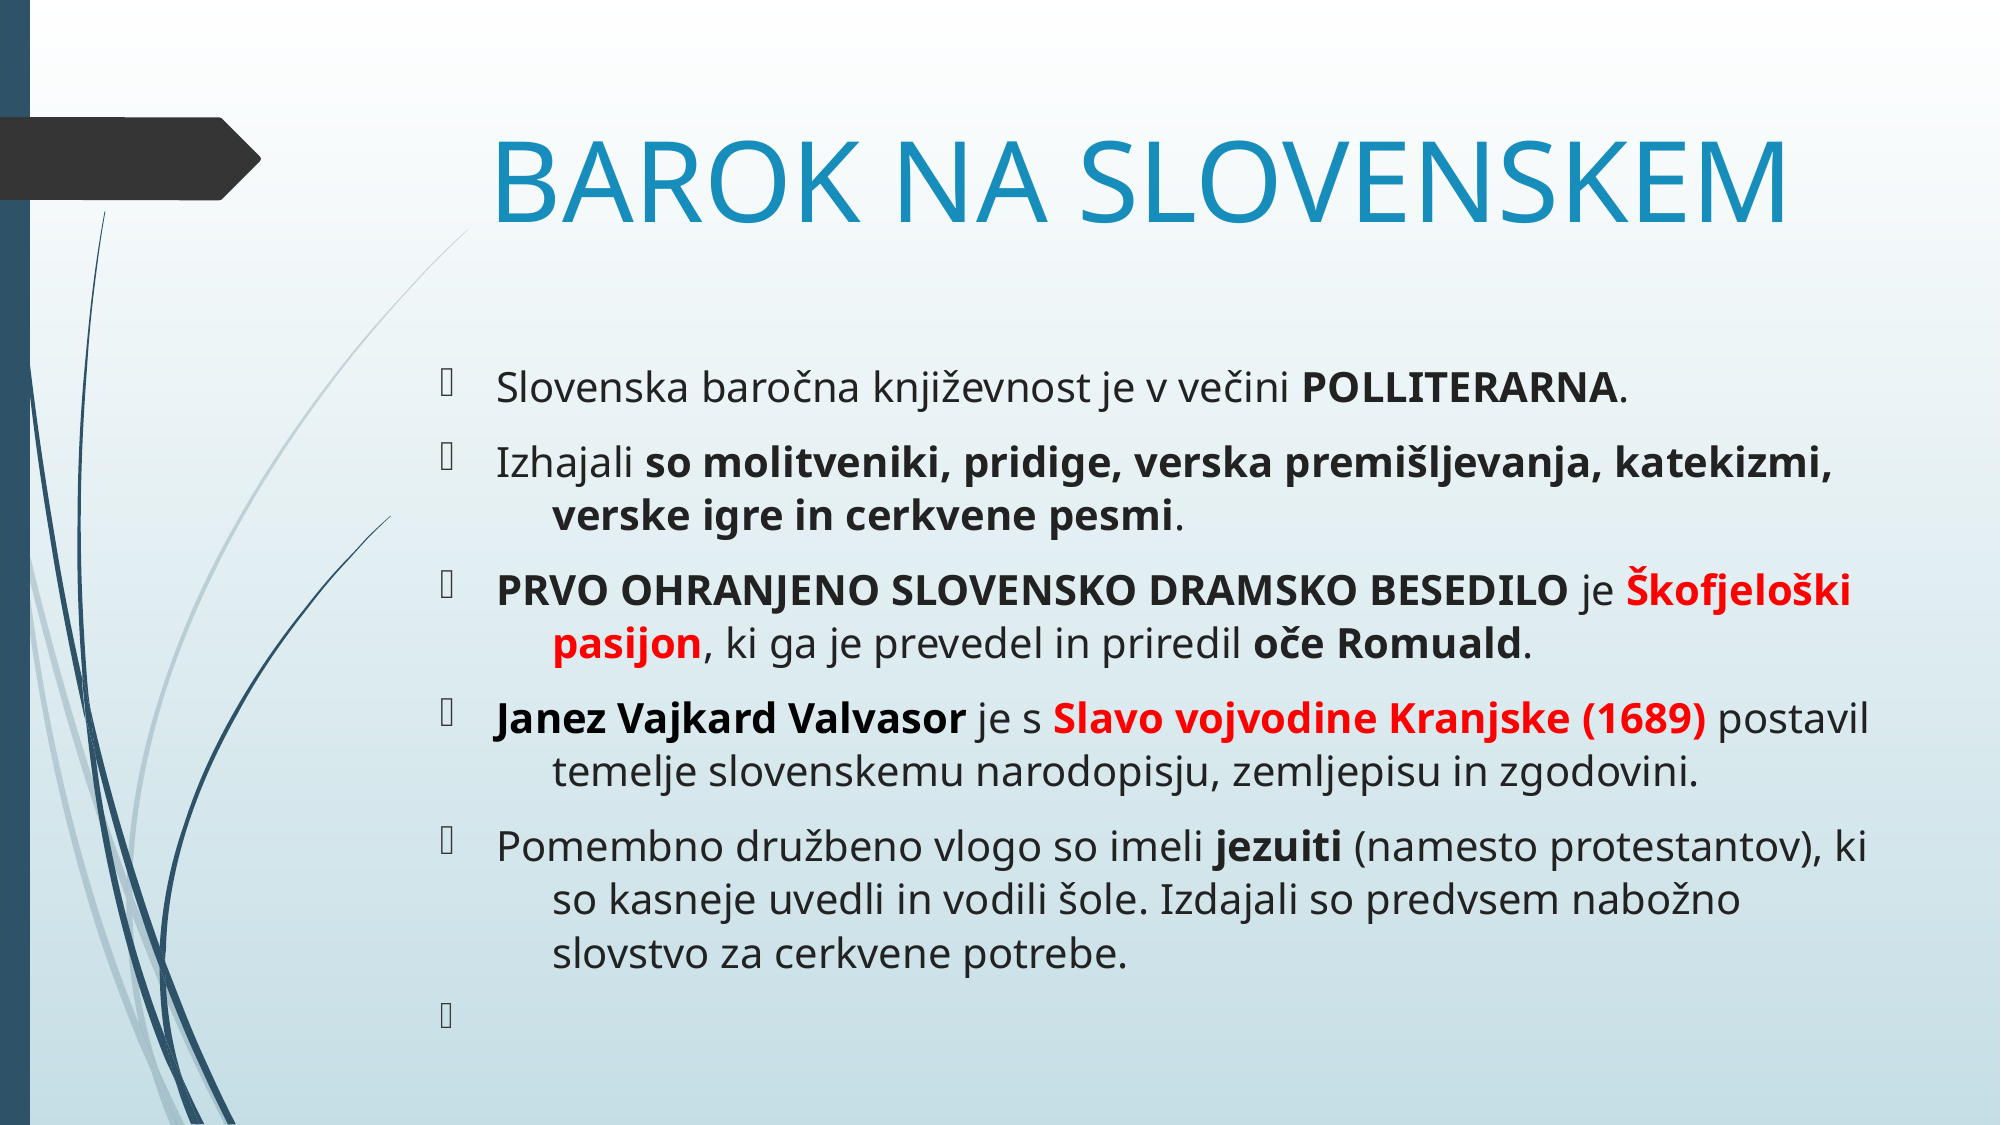

# BAROK NA SLOVENSKEM
Slovenska baročna književnost je v večini POLLITERARNA.
Izhajali so molitveniki, pridige, verska premišljevanja, katekizmi, verske igre in cerkvene pesmi.
PRVO OHRANJENO SLOVENSKO DRAMSKO BESEDILO je Škofjeloški pasijon, ki ga je prevedel in priredil oče Romuald.
Janez Vajkard Valvasor je s Slavo vojvodine Kranjske (1689) postavil temelje slovenskemu narodopisju, zemljepisu in zgodovini.
Pomembno družbeno vlogo so imeli jezuiti (namesto protestantov), ki so kasneje uvedli in vodili šole. Izdajali so predvsem nabožno slovstvo za cerkvene potrebe.